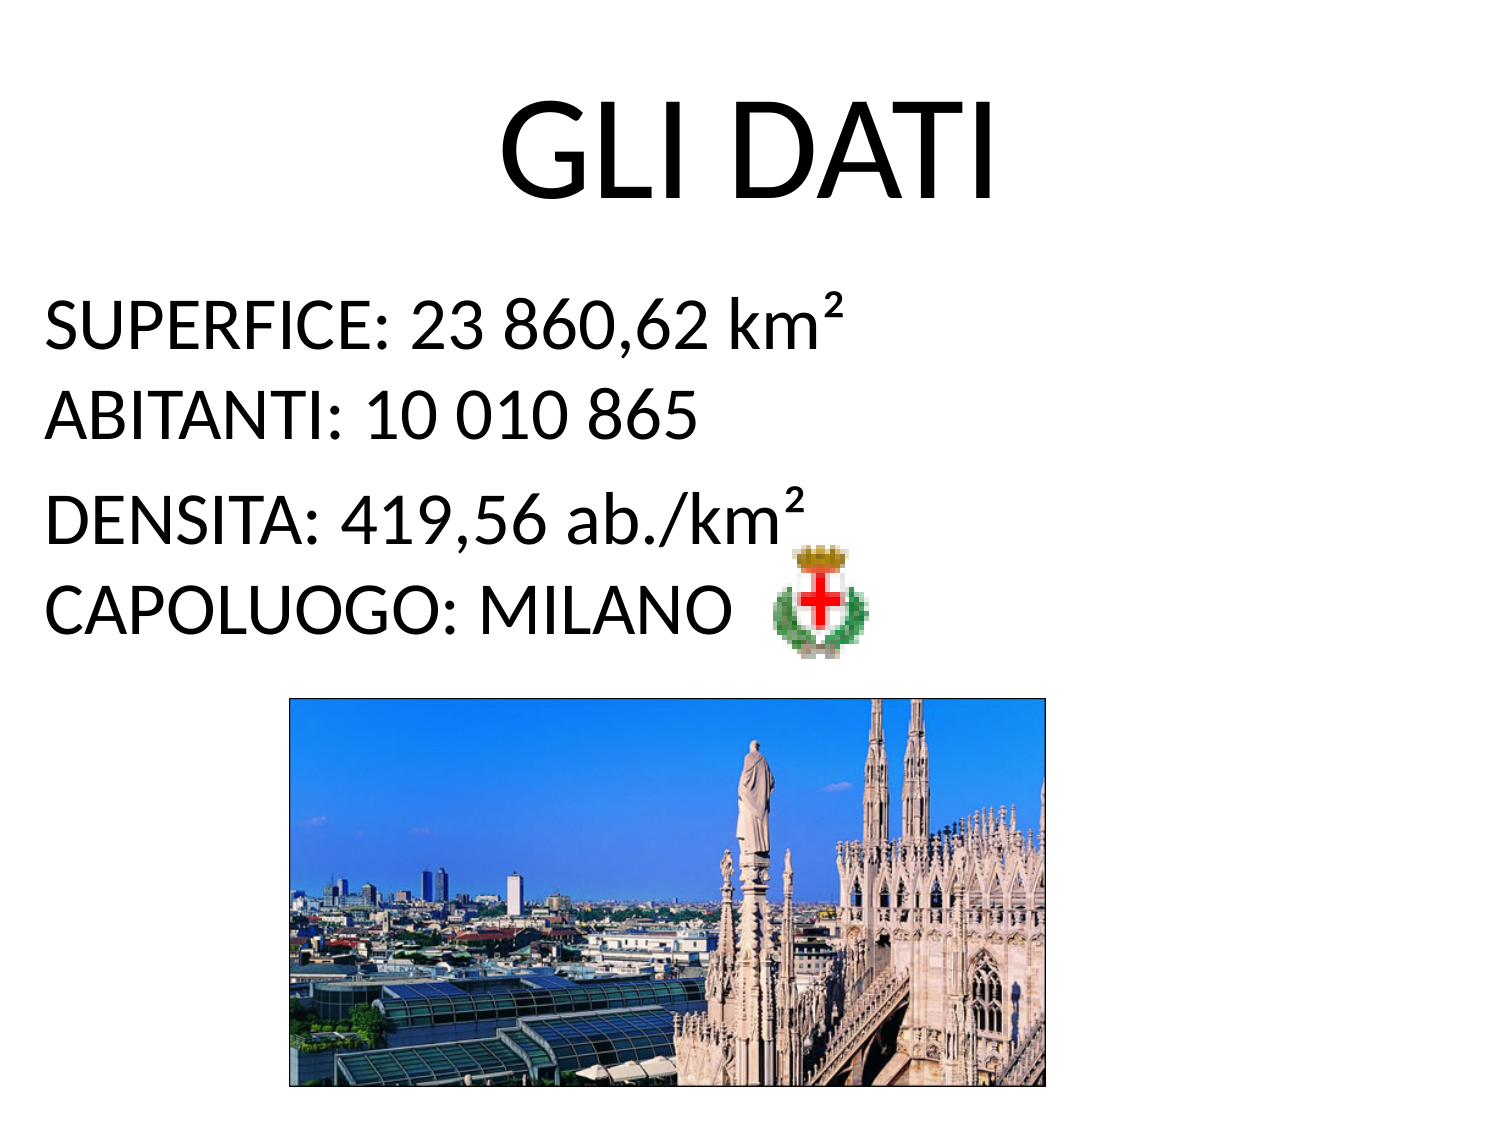

# GLI DATI
SUPERFICE: 23 860,62 km²
ABITANTI: 10 010 865
DENSITA: 419,56 ab./km²
CAPOLUOGO: MILANO